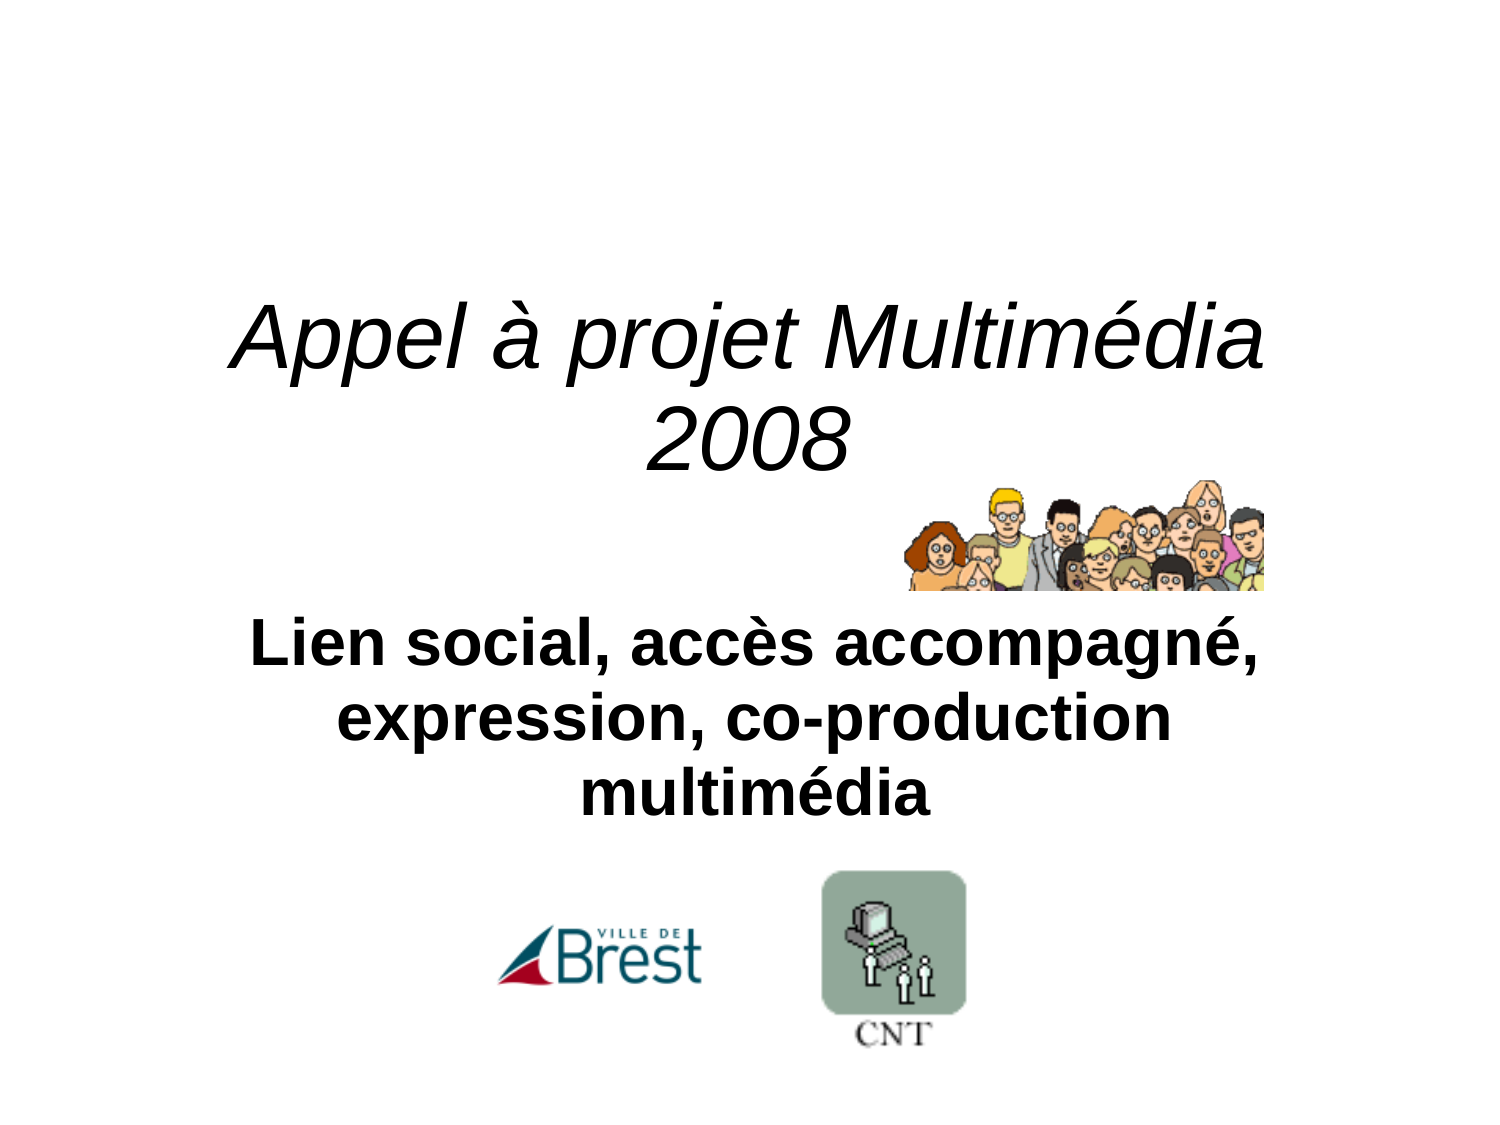

# Appel à projet Multimédia 2008
Lien social, accès accompagné, expression, co-production multimédia